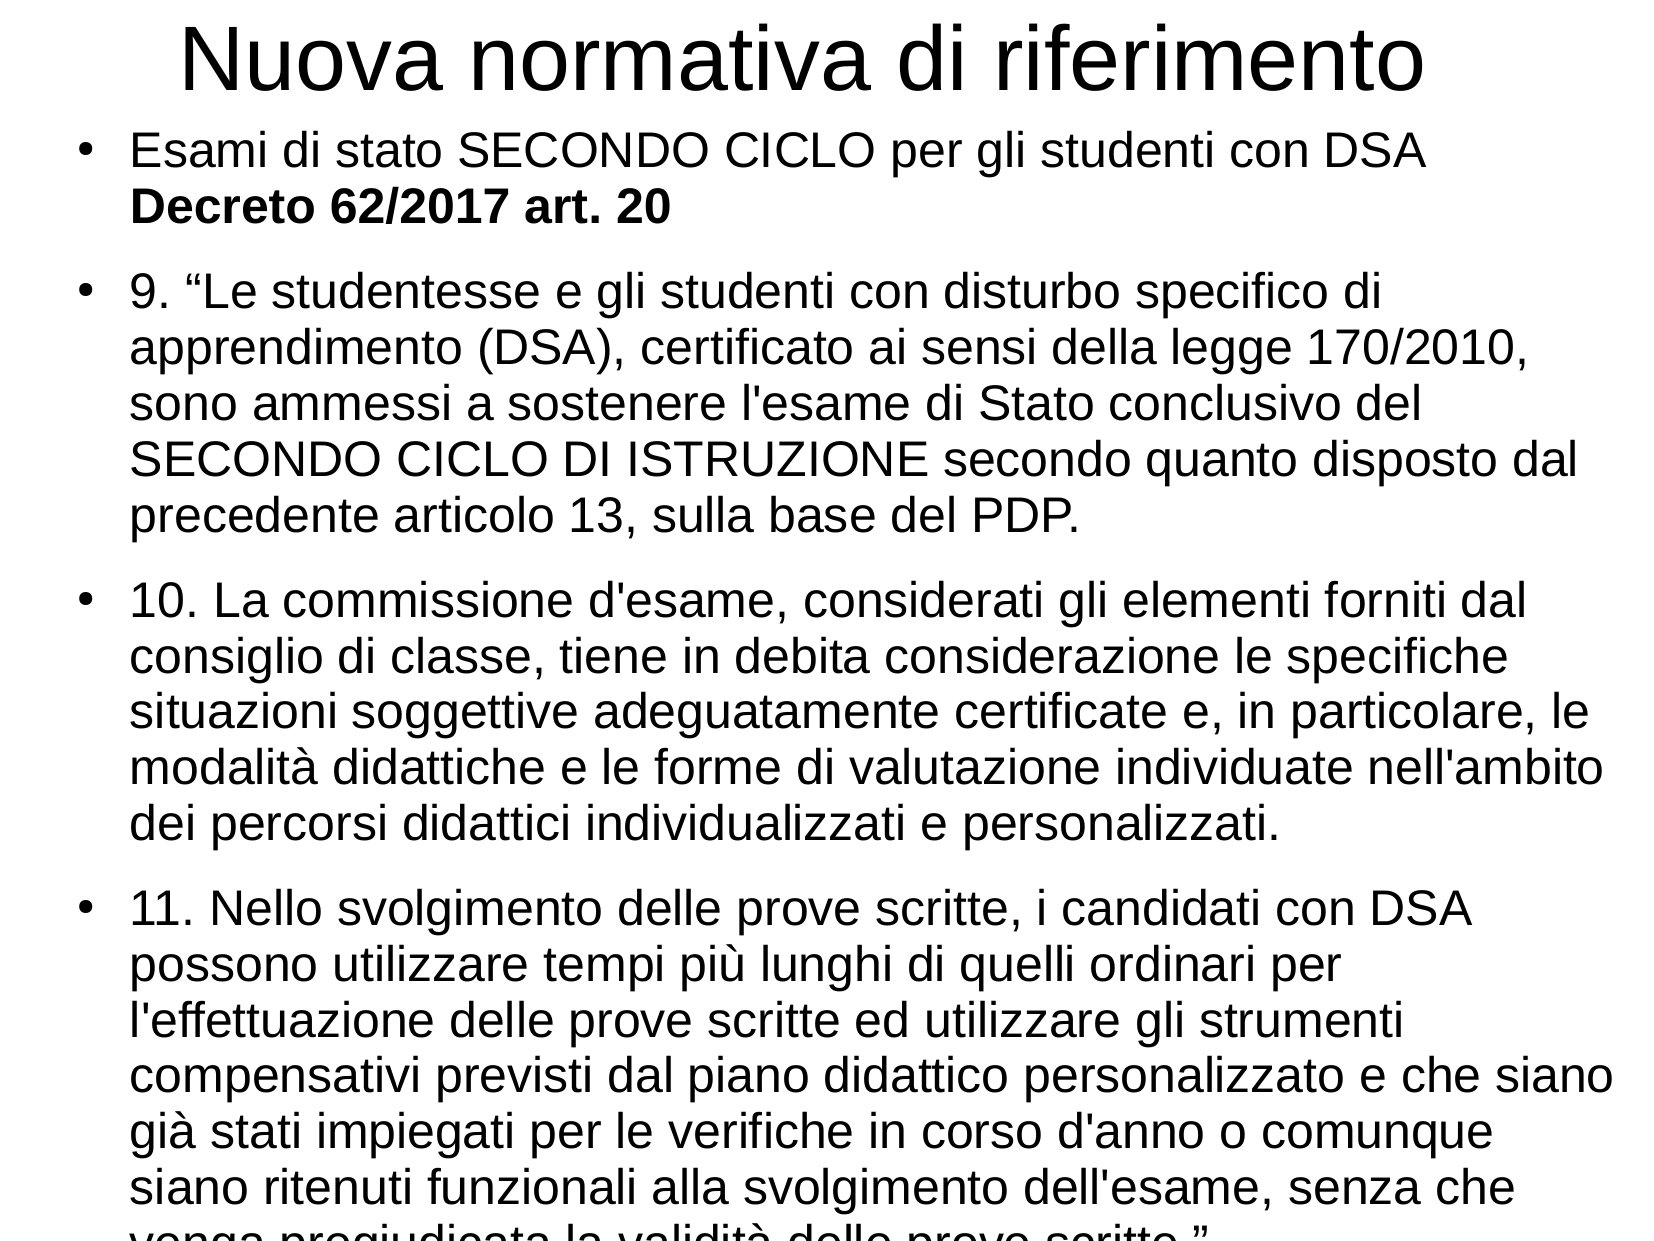

# Nuova normativa di riferimento
Esami di stato SECONDO CICLO per gli studenti con DSA Decreto 62/2017 art. 20
9. “Le studentesse e gli studenti con disturbo specifico di apprendimento (DSA), certificato ai sensi della legge 170/2010, sono ammessi a sostenere l'esame di Stato conclusivo del SECONDO CICLO DI ISTRUZIONE secondo quanto disposto dal precedente articolo 13, sulla base del PDP.
10. La commissione d'esame, considerati gli elementi forniti dal consiglio di classe, tiene in debita considerazione le specifiche situazioni soggettive adeguatamente certificate e, in particolare, le modalità didattiche e le forme di valutazione individuate nell'ambito dei percorsi didattici individualizzati e personalizzati.
11. Nello svolgimento delle prove scritte, i candidati con DSA possono utilizzare tempi più lunghi di quelli ordinari per l'effettuazione delle prove scritte ed utilizzare gli strumenti compensativi previsti dal piano didattico personalizzato e che siano già stati impiegati per le verifiche in corso d'anno o comunque siano ritenuti funzionali alla svolgimento dell'esame, senza che venga pregiudicata la validità delle prove scritte.”